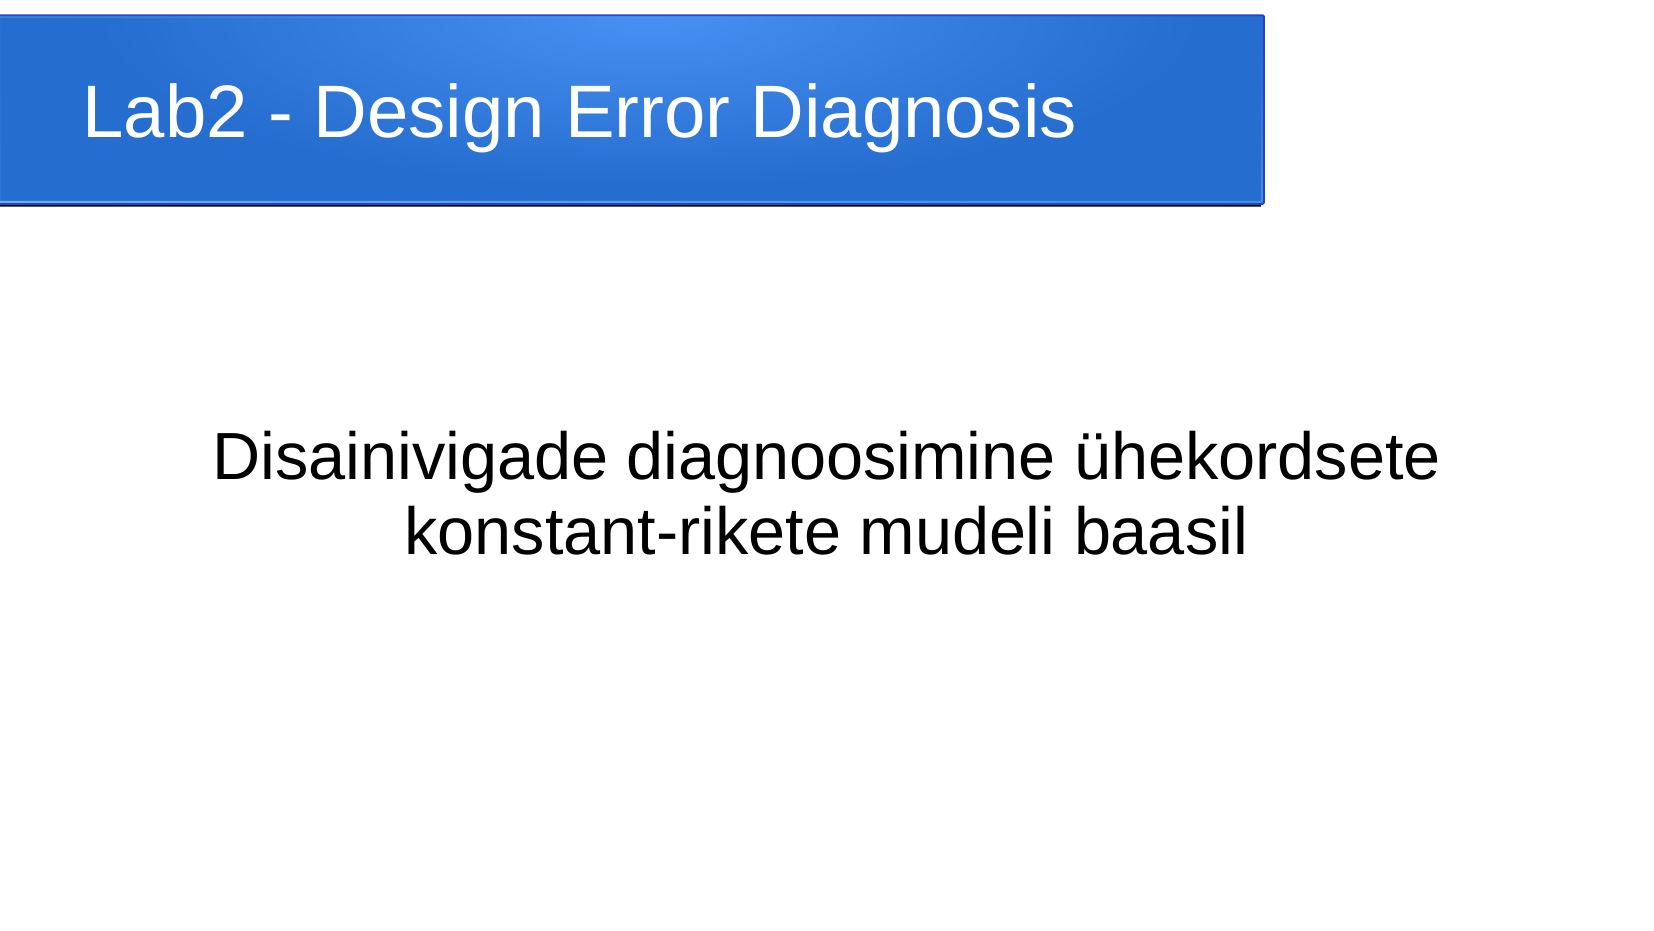

# Lab2 - Design Error Diagnosis
Disainivigade diagnoosimine ühekordsete konstant-rikete mudeli baasil